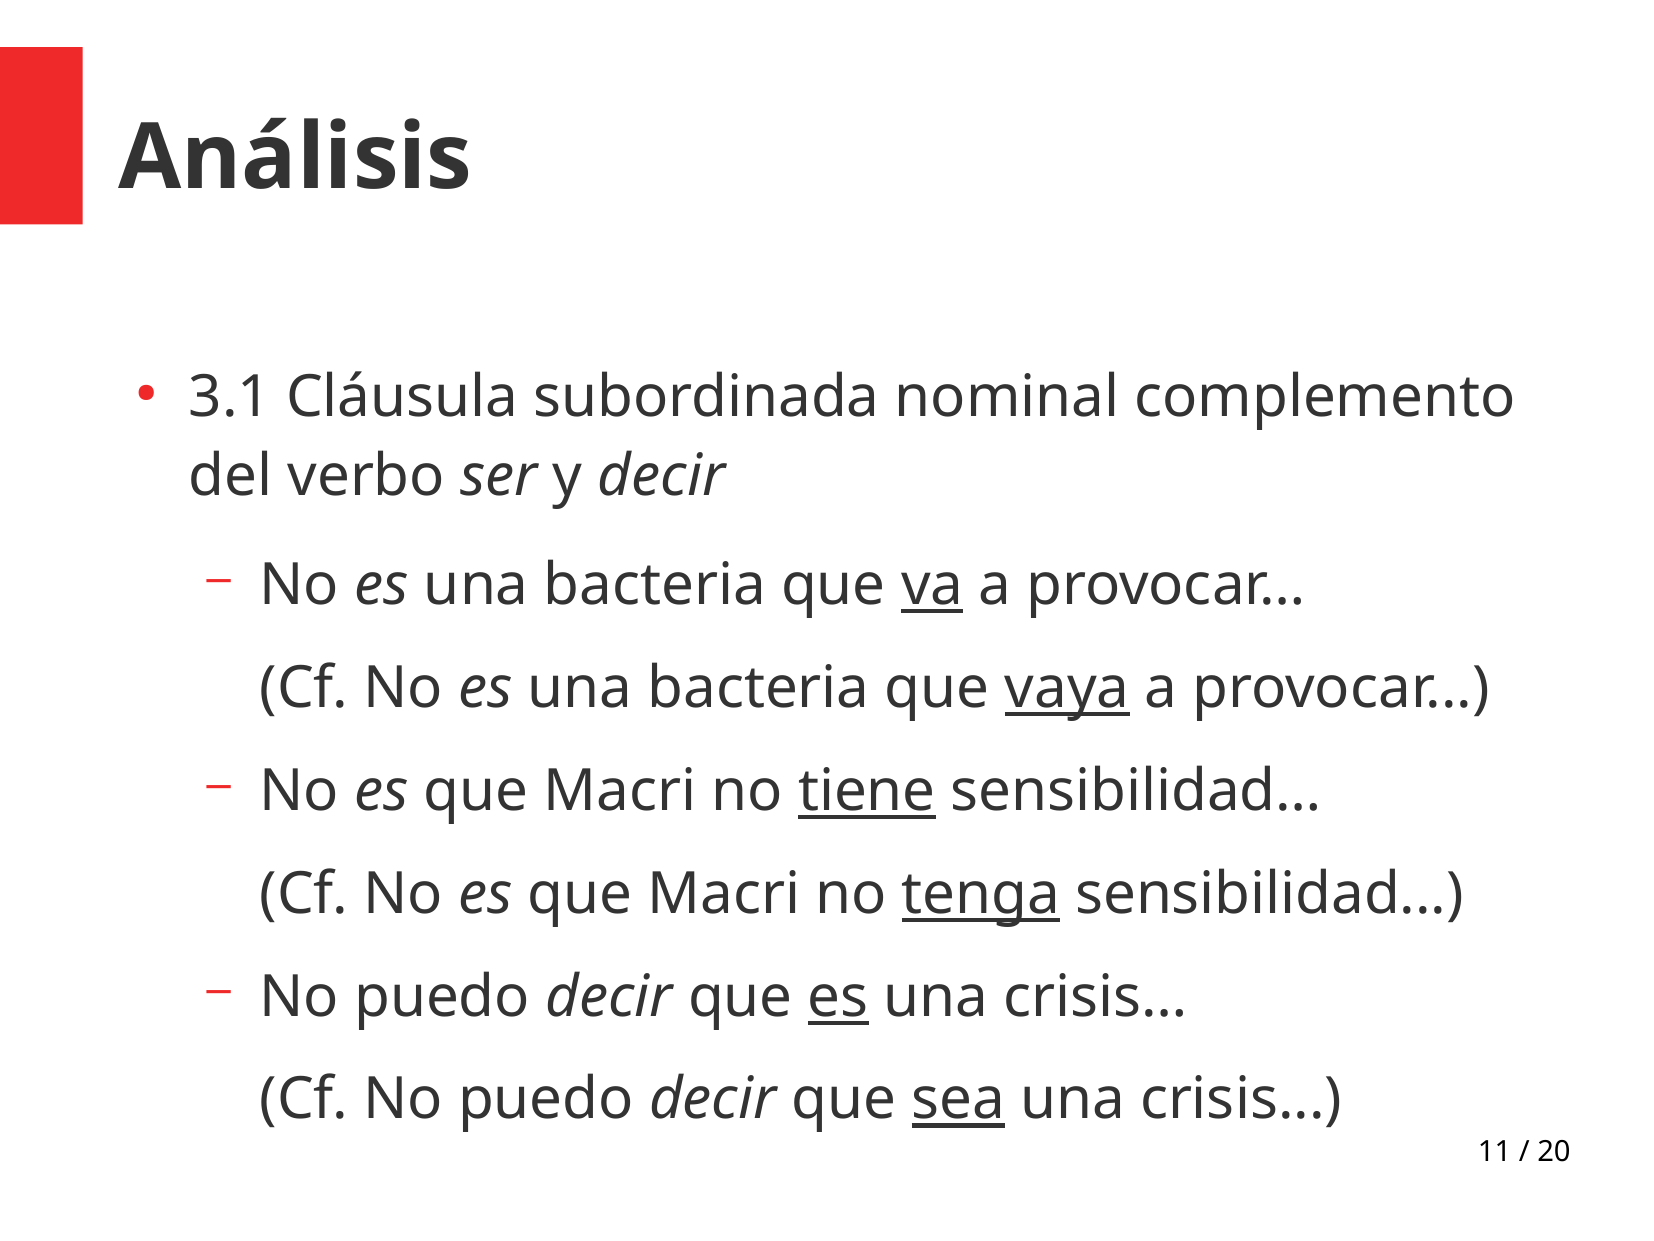

# Análisis
3.1 Cláusula subordinada nominal complemento del verbo ser y decir
No es una bacteria que va a provocar…
(Cf. No es una bacteria que vaya a provocar...)
No es que Macri no tiene sensibilidad…
(Cf. No es que Macri no tenga sensibilidad...)
No puedo decir que es una crisis…
(Cf. No puedo decir que sea una crisis...)
11